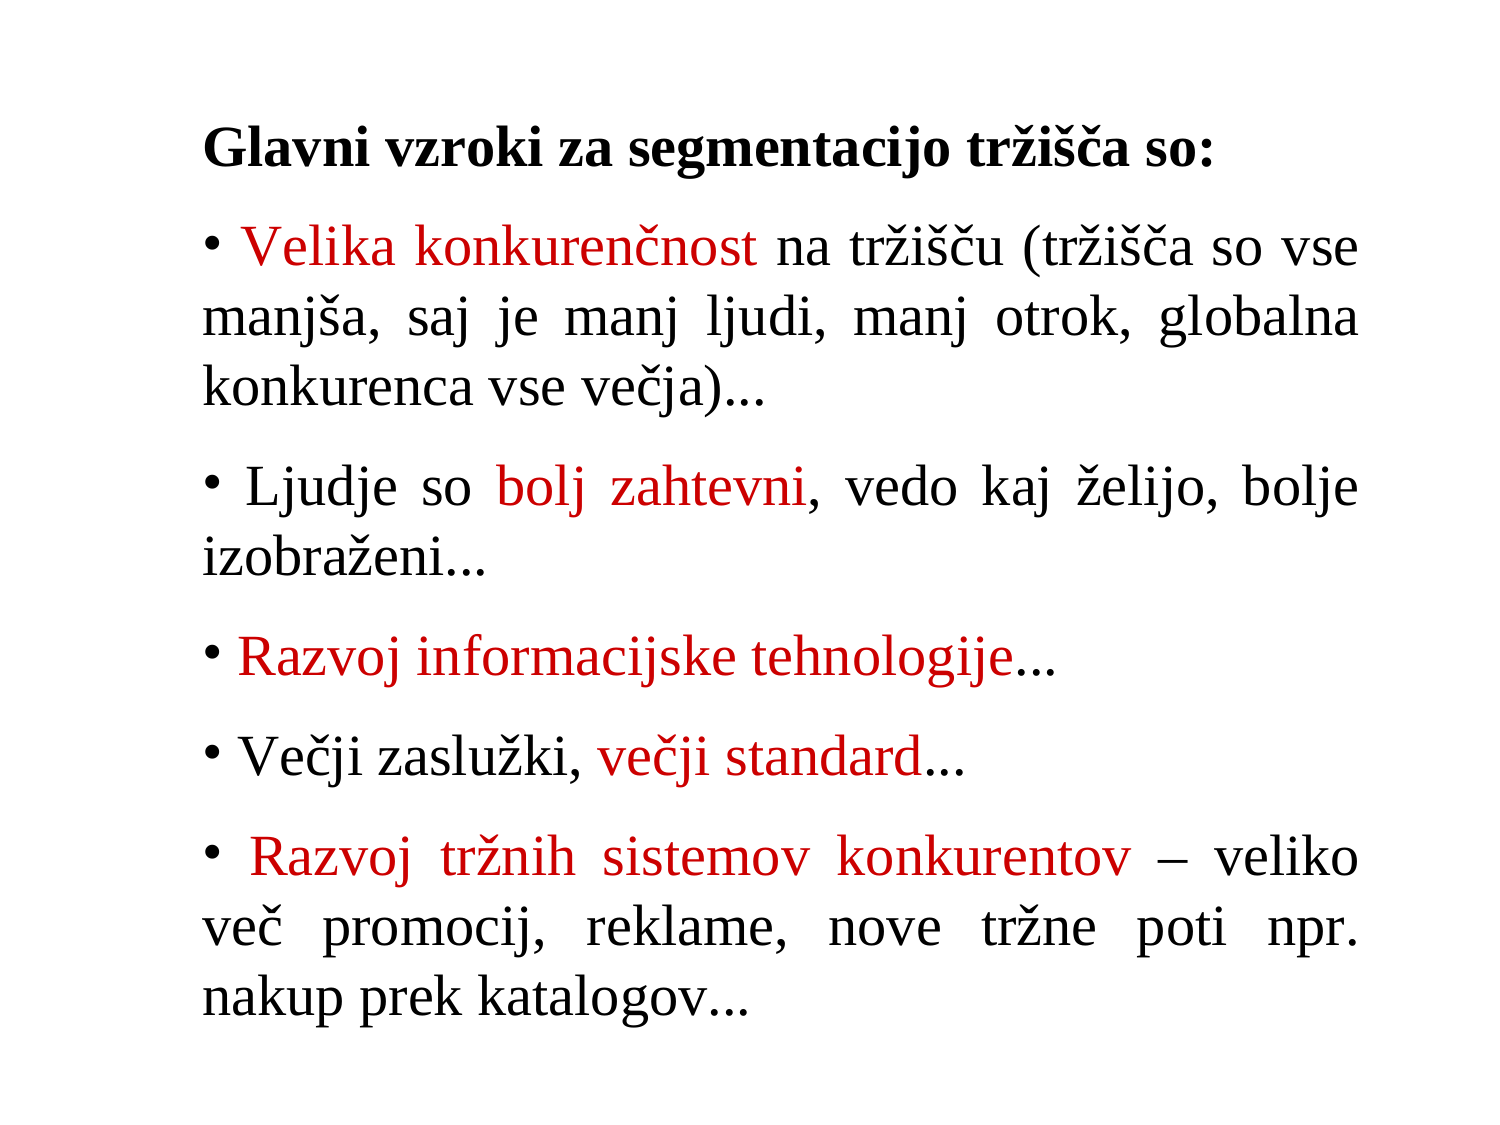

Glavni vzroki za segmentacijo tržišča so:
 Velika konkurenčnost na tržišču (tržišča so vse manjša, saj je manj ljudi, manj otrok, globalna konkurenca vse večja)...
 Ljudje so bolj zahtevni, vedo kaj želijo, bolje izobraženi...
 Razvoj informacijske tehnologije...
 Večji zaslužki, večji standard...
 Razvoj tržnih sistemov konkurentov – veliko več promocij, reklame, nove tržne poti npr. nakup prek katalogov...